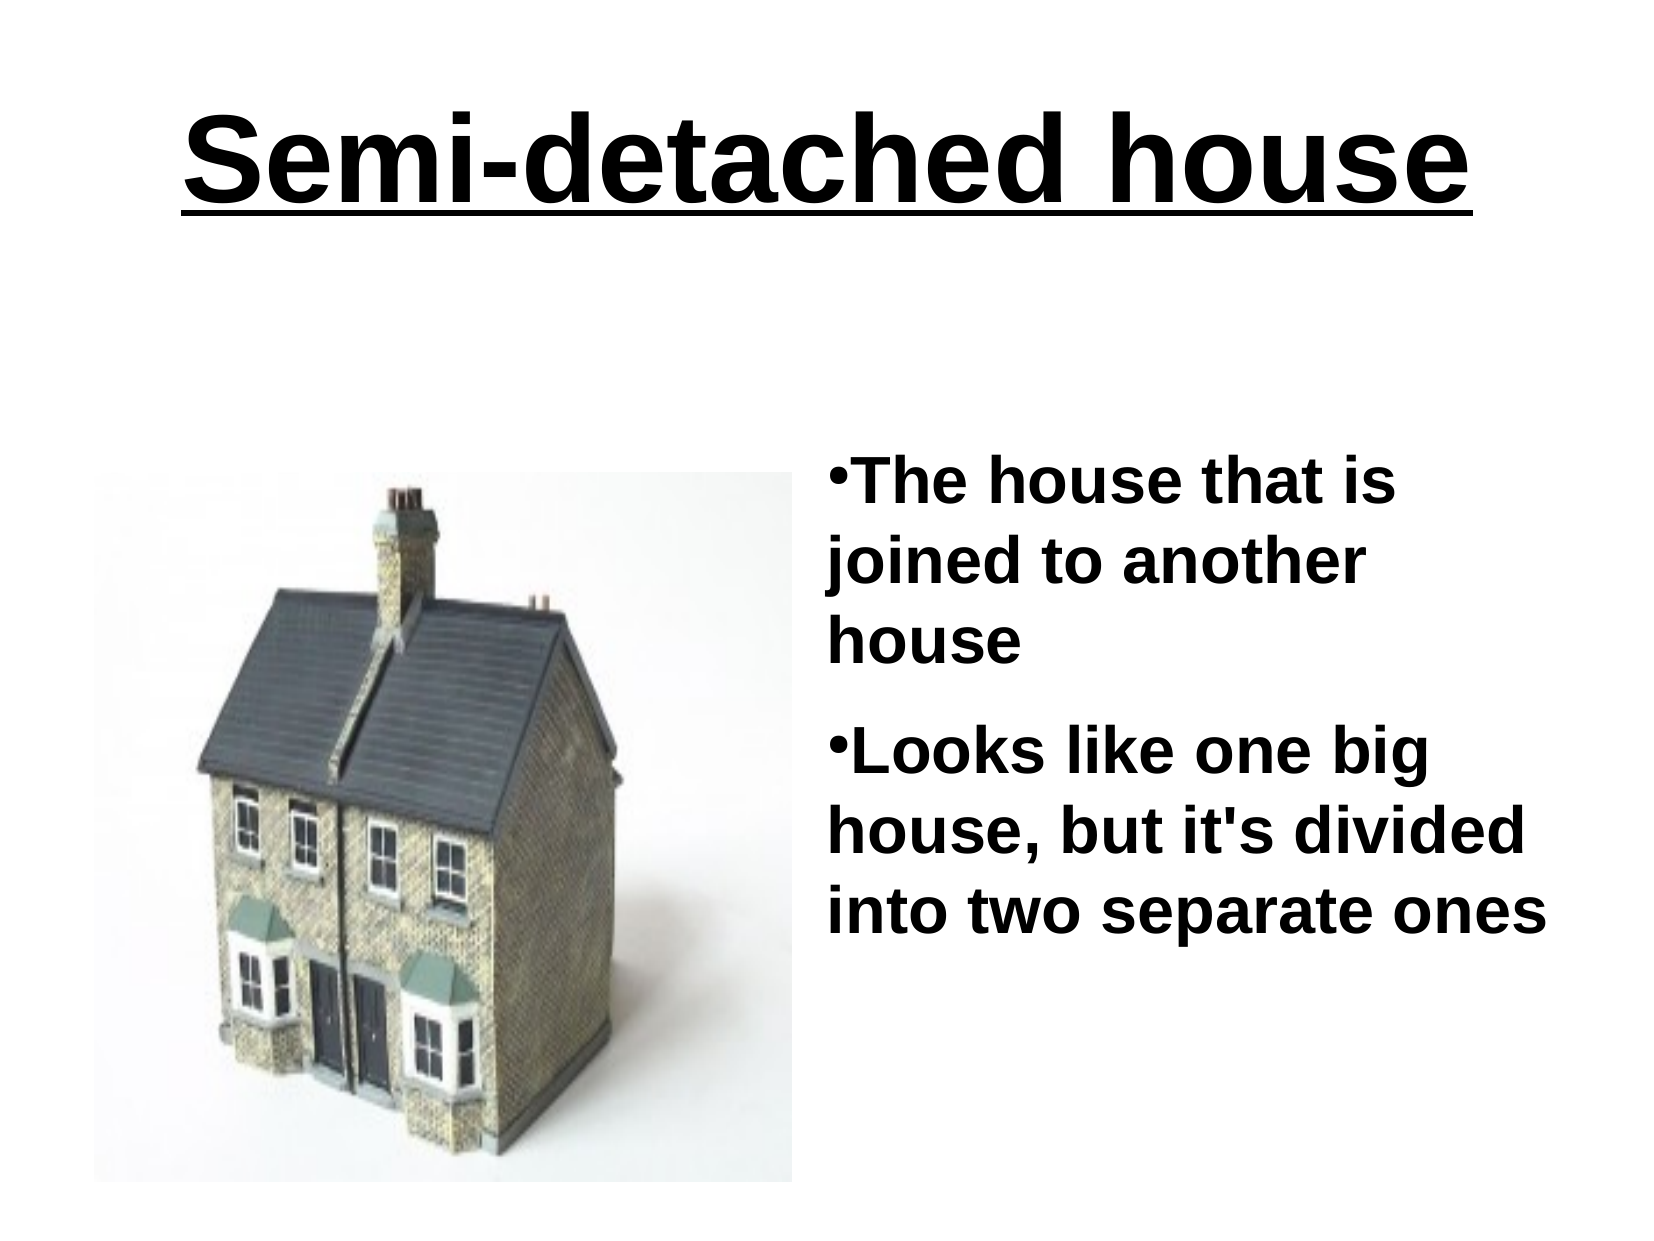

# Semi-detached house
The house that is joined to another house
Looks like one big house, but it's divided into two separate ones